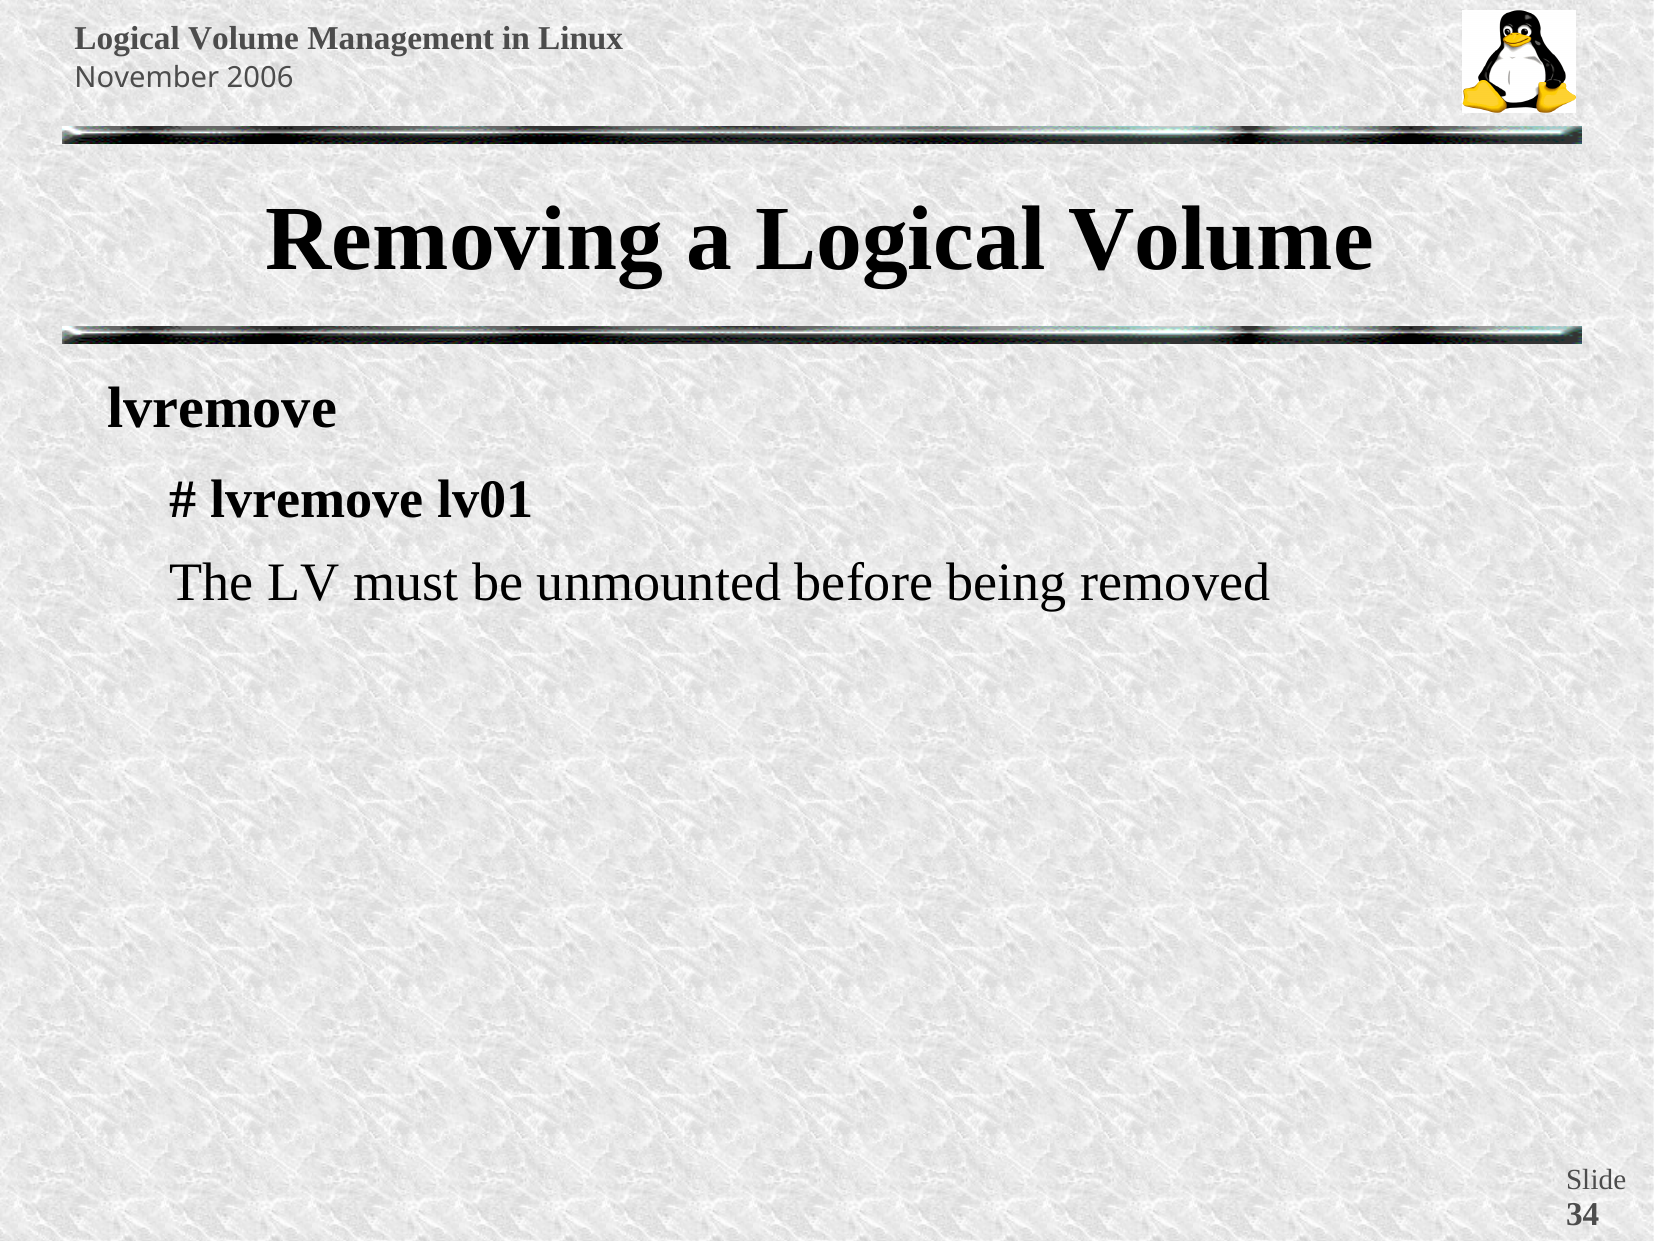

# Removing a Logical Volume
 lvremove
# lvremove lv01
The LV must be unmounted before being removed